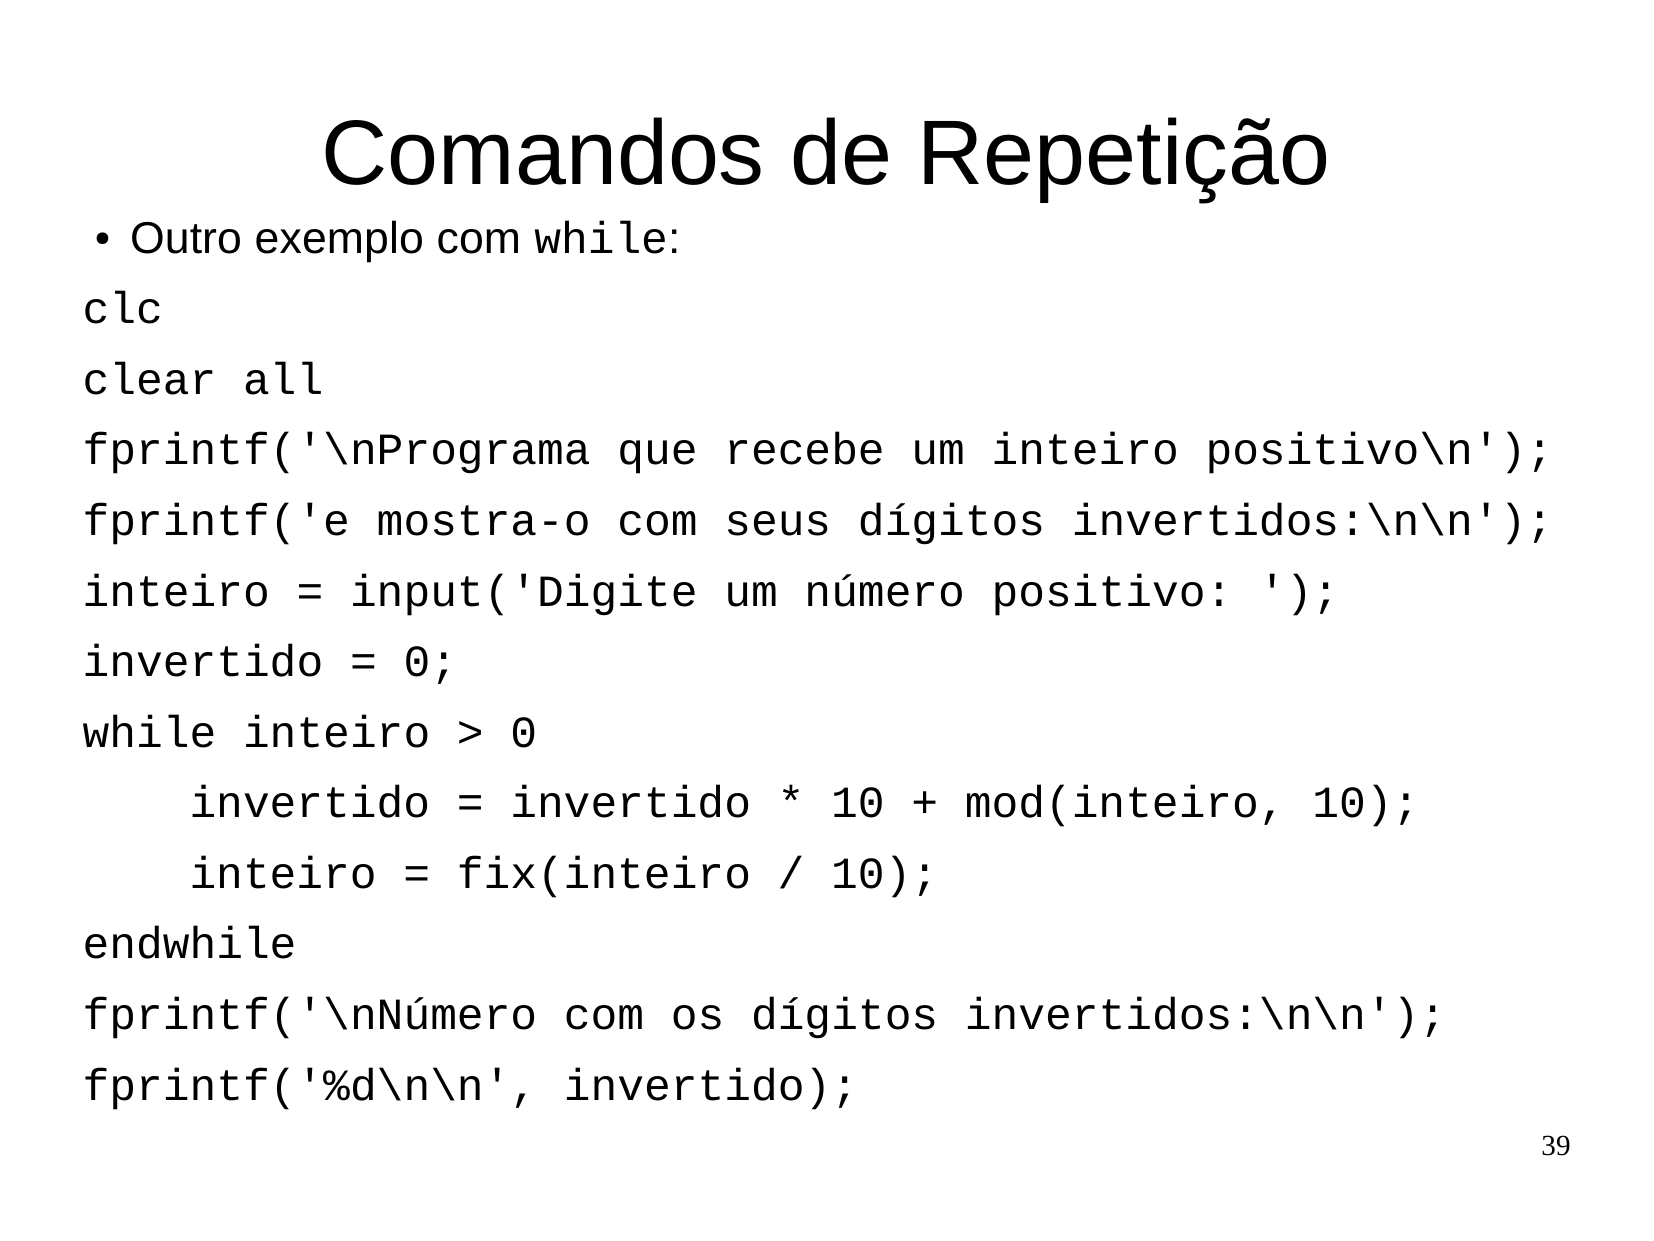

# Comandos de Repetição
Outro exemplo com while:
clc
clear all
fprintf('\nPrograma que recebe um inteiro positivo\n');
fprintf('e mostra-o com seus dígitos invertidos:\n\n');
inteiro = input('Digite um número positivo: ');
invertido = 0;
while inteiro > 0
 invertido = invertido * 10 + mod(inteiro, 10);
 inteiro = fix(inteiro / 10);
endwhile
fprintf('\nNúmero com os dígitos invertidos:\n\n');
fprintf('%d\n\n', invertido);
39